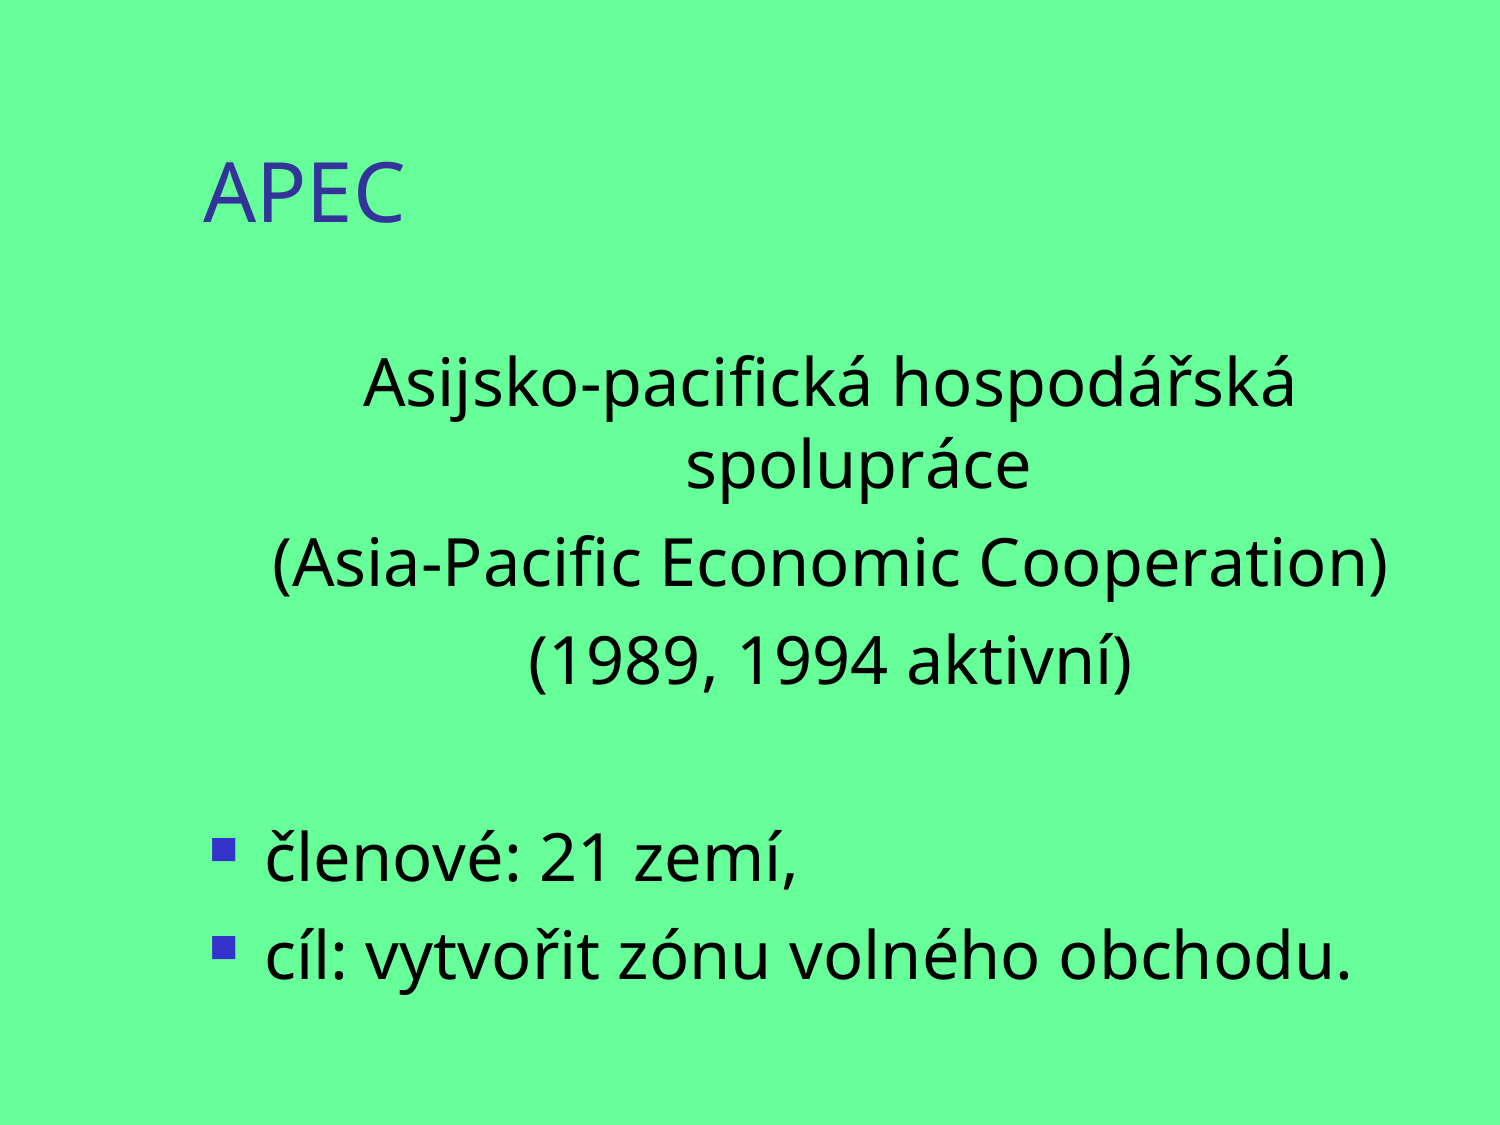

# APEC
Asijsko-pacifická hospodářská spolupráce
(Asia-Pacific Economic Cooperation)
(1989, 1994 aktivní)
členové: 21 zemí,
cíl: vytvořit zónu volného obchodu.